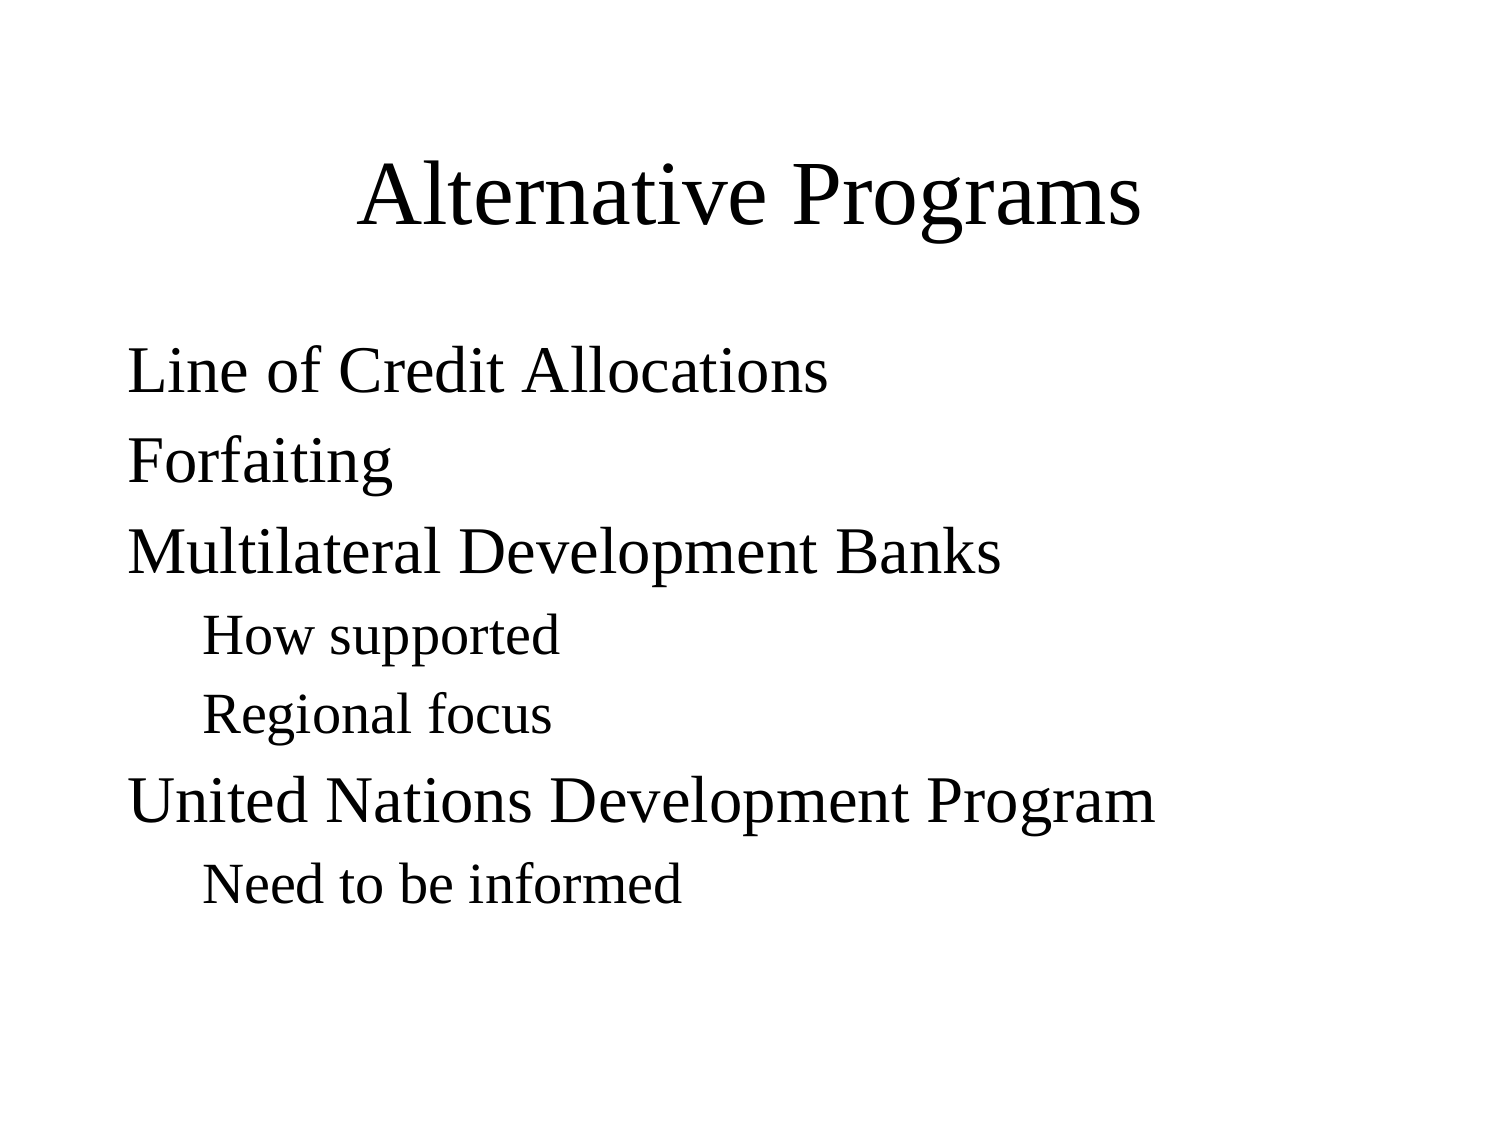

# Alternative Programs
Line of Credit Allocations
Forfaiting
Multilateral Development Banks
How supported
Regional focus
United Nations Development Program
Need to be informed